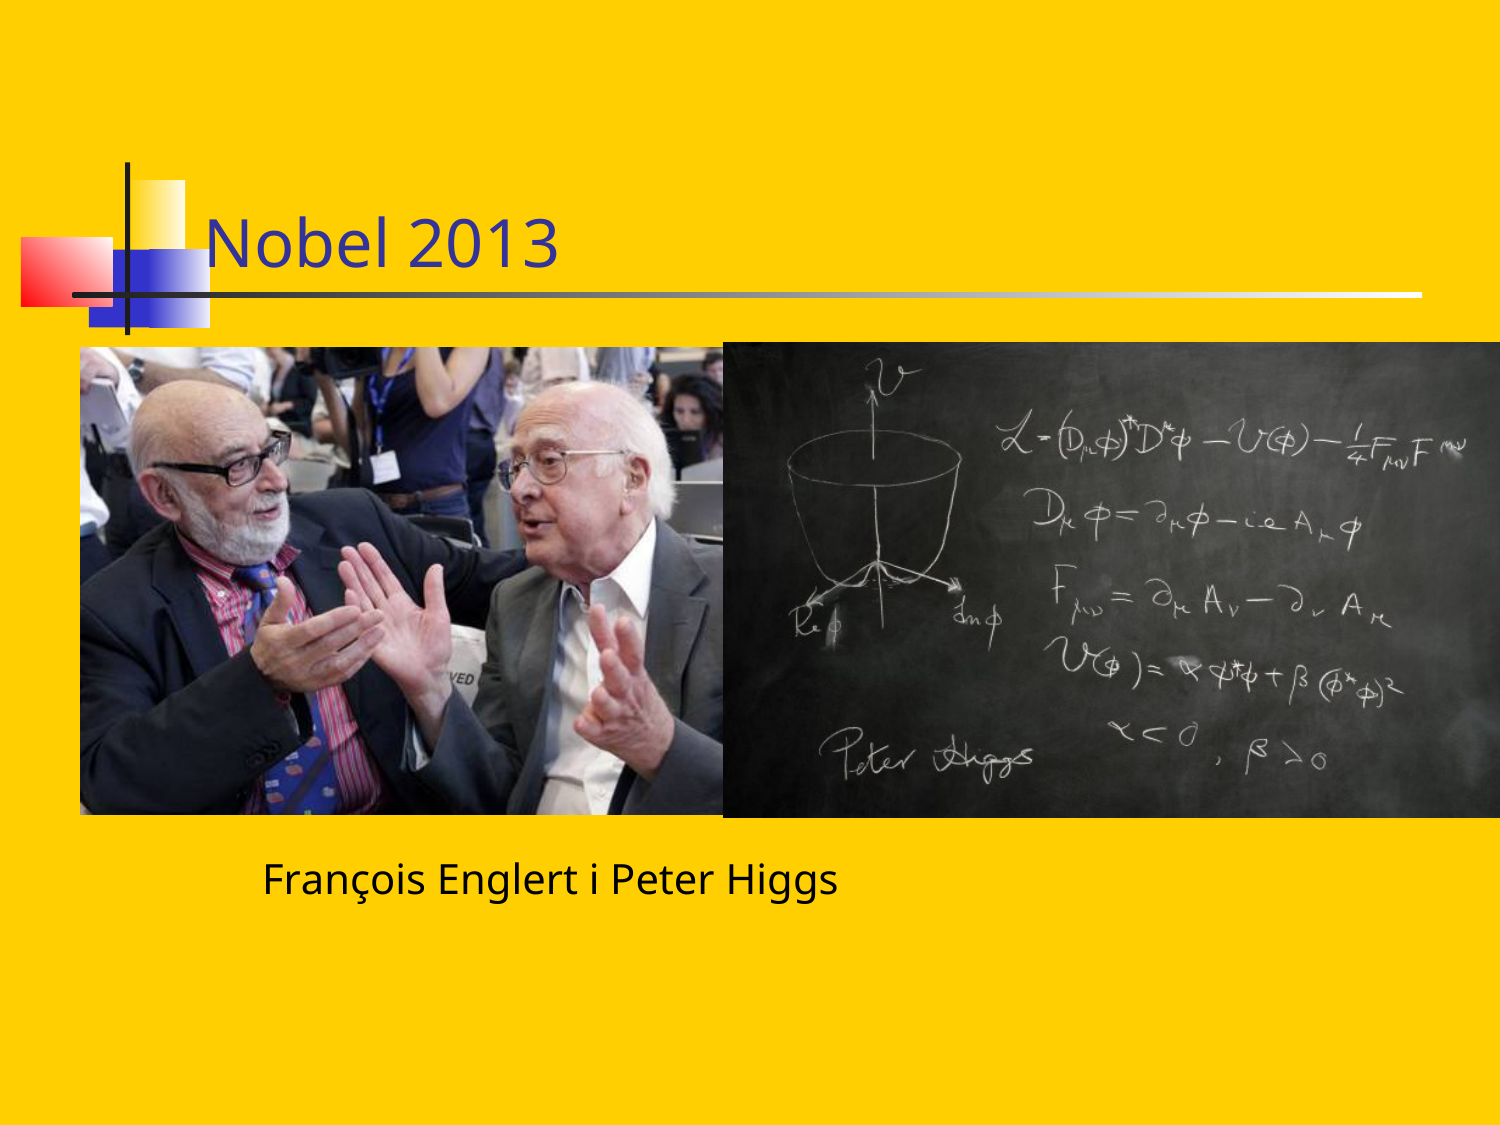

# Nobel 2013
François Englert i Peter Higgs